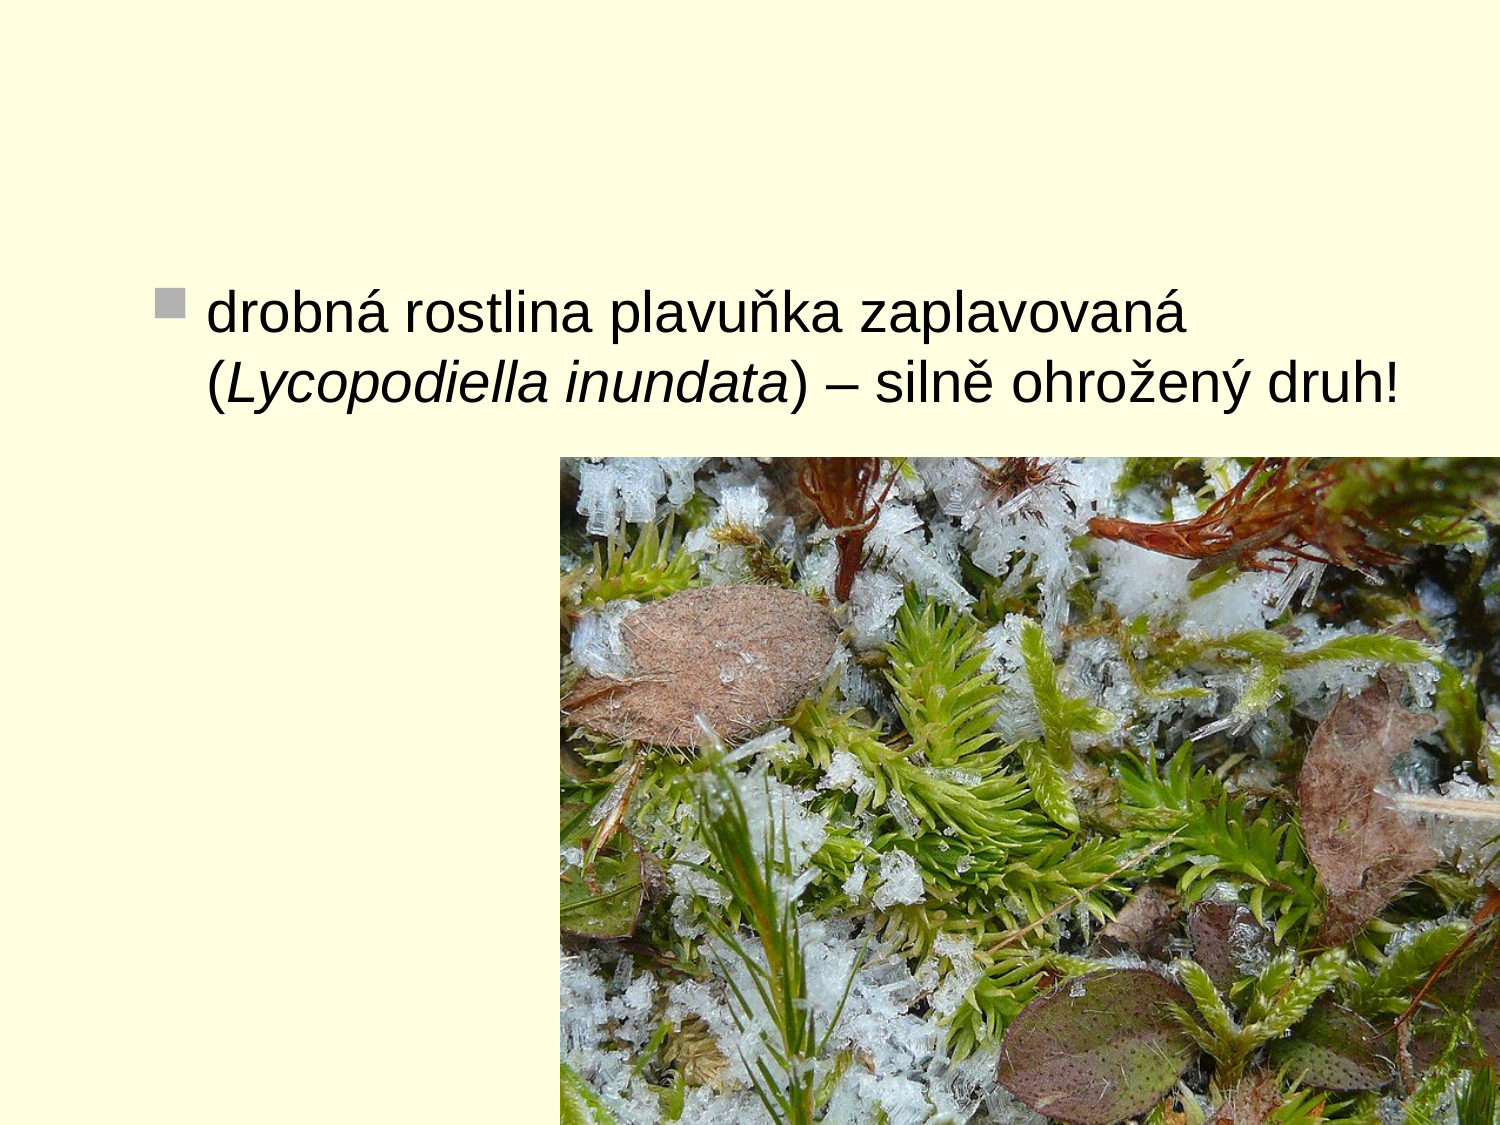

#
drobná rostlina plavuňka zaplavovaná (Lycopodiella inundata) – silně ohrožený druh!